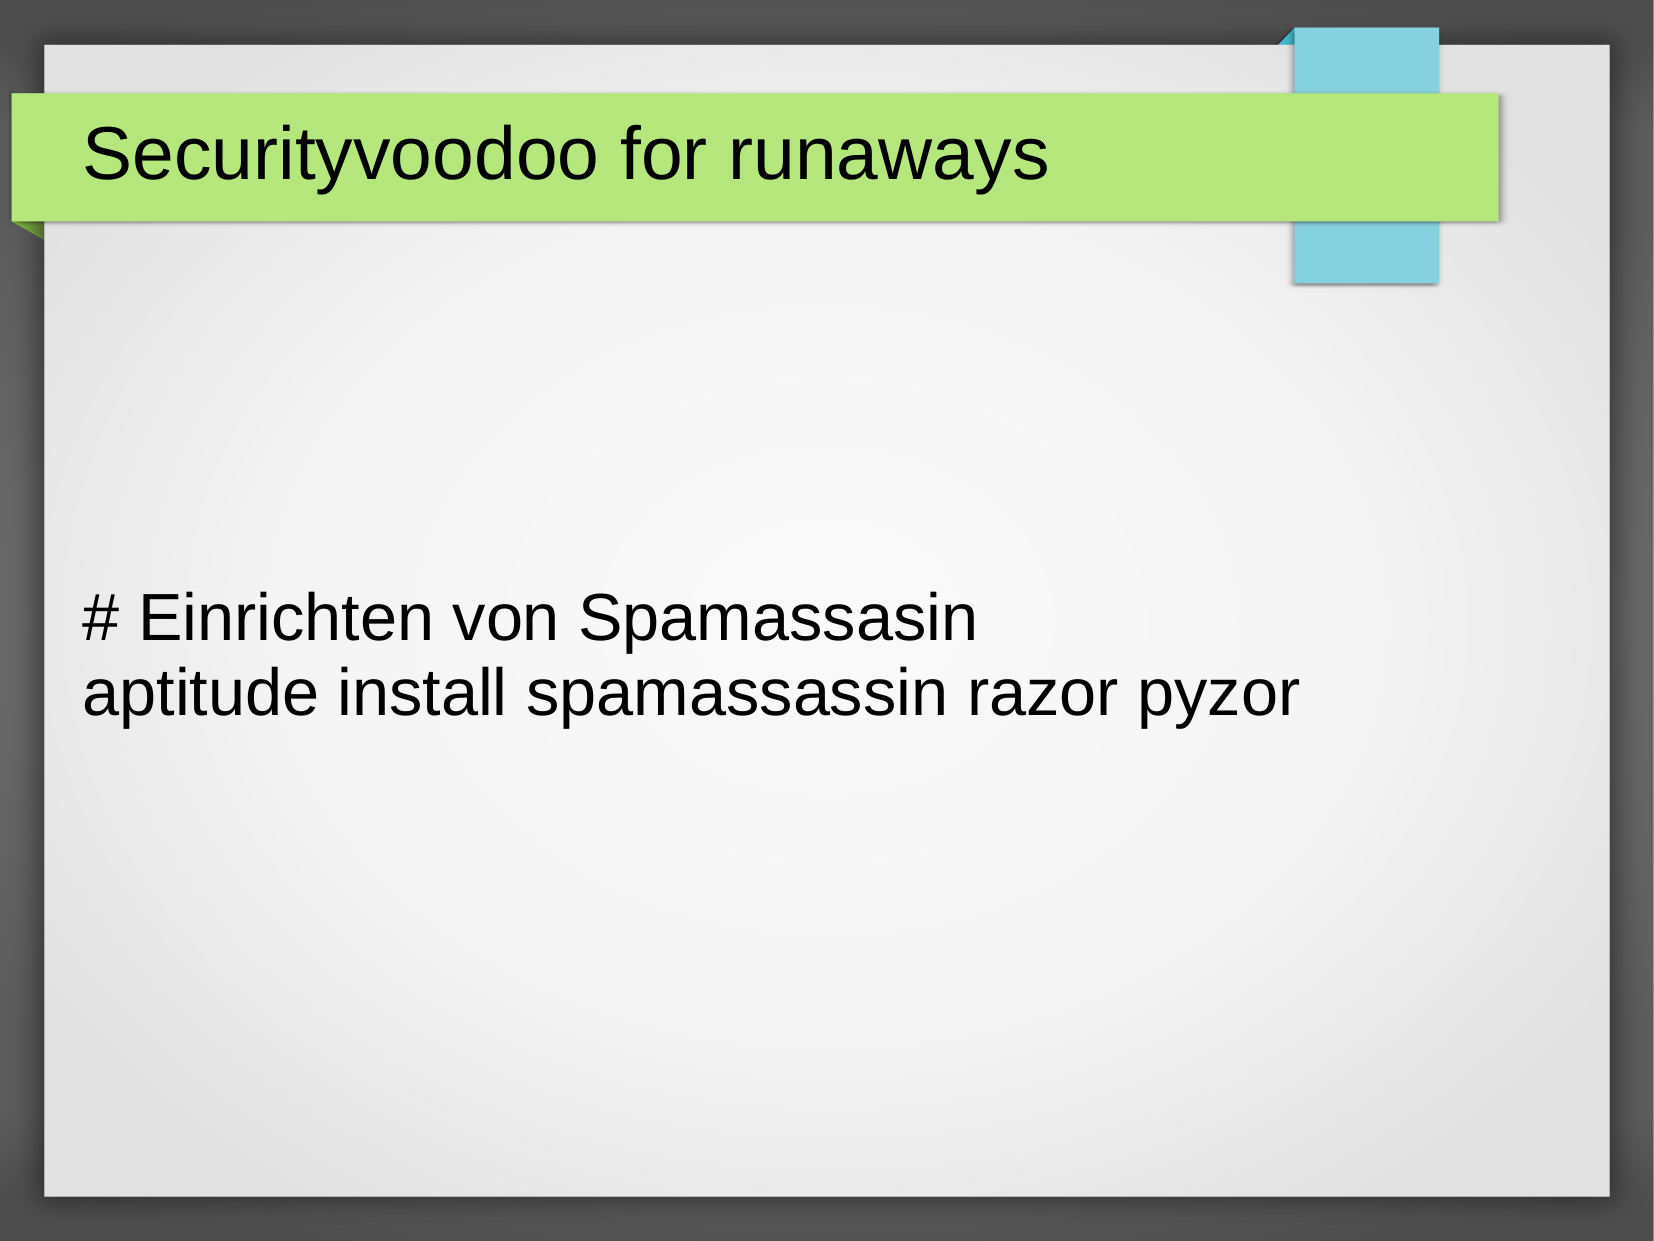

# Securityvoodoo for runaways
# Einrichten von Spamassasin
aptitude install spamassassin razor pyzor